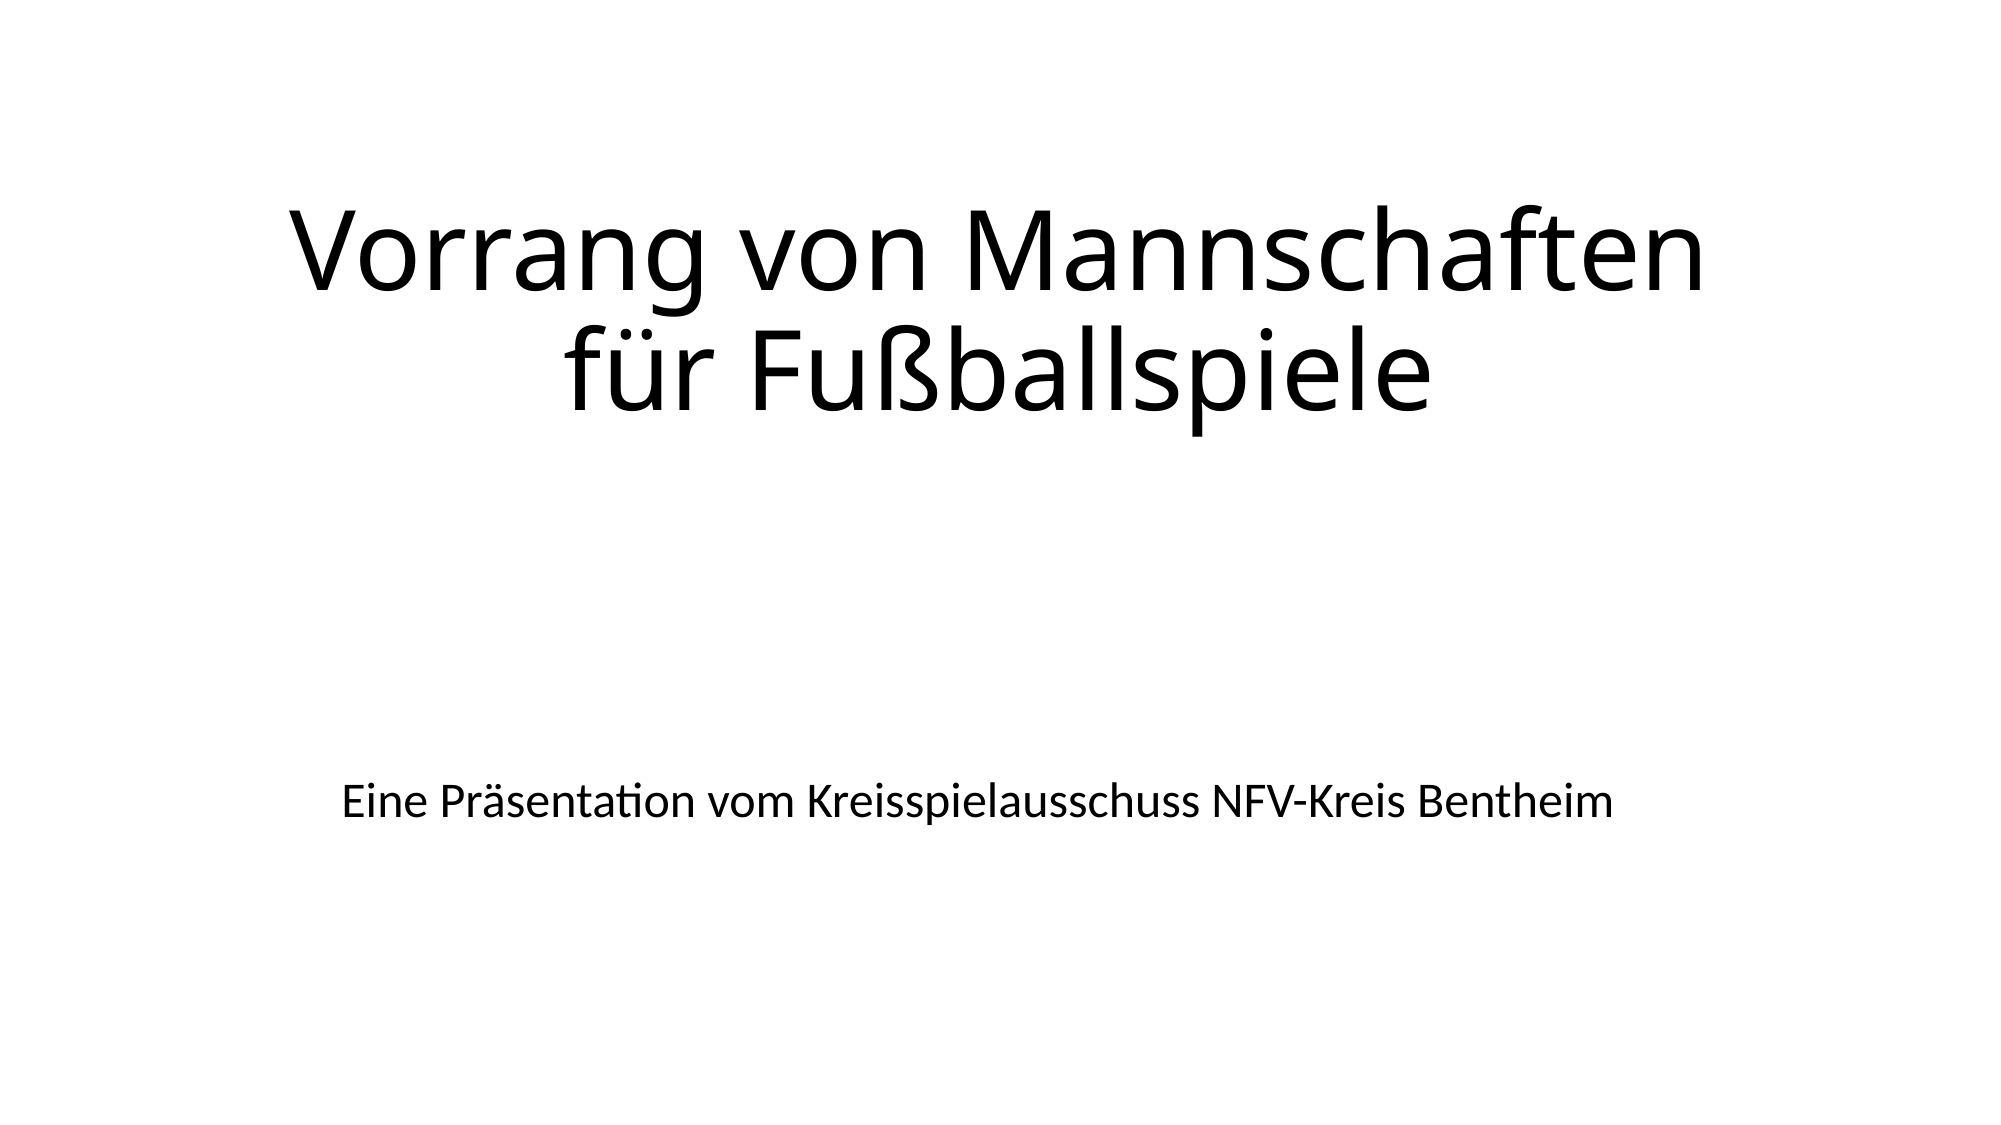

# Vorrang von Mannschaften für Fußballspiele
Eine Präsentation vom Kreisspielausschuss NFV-Kreis Bentheim